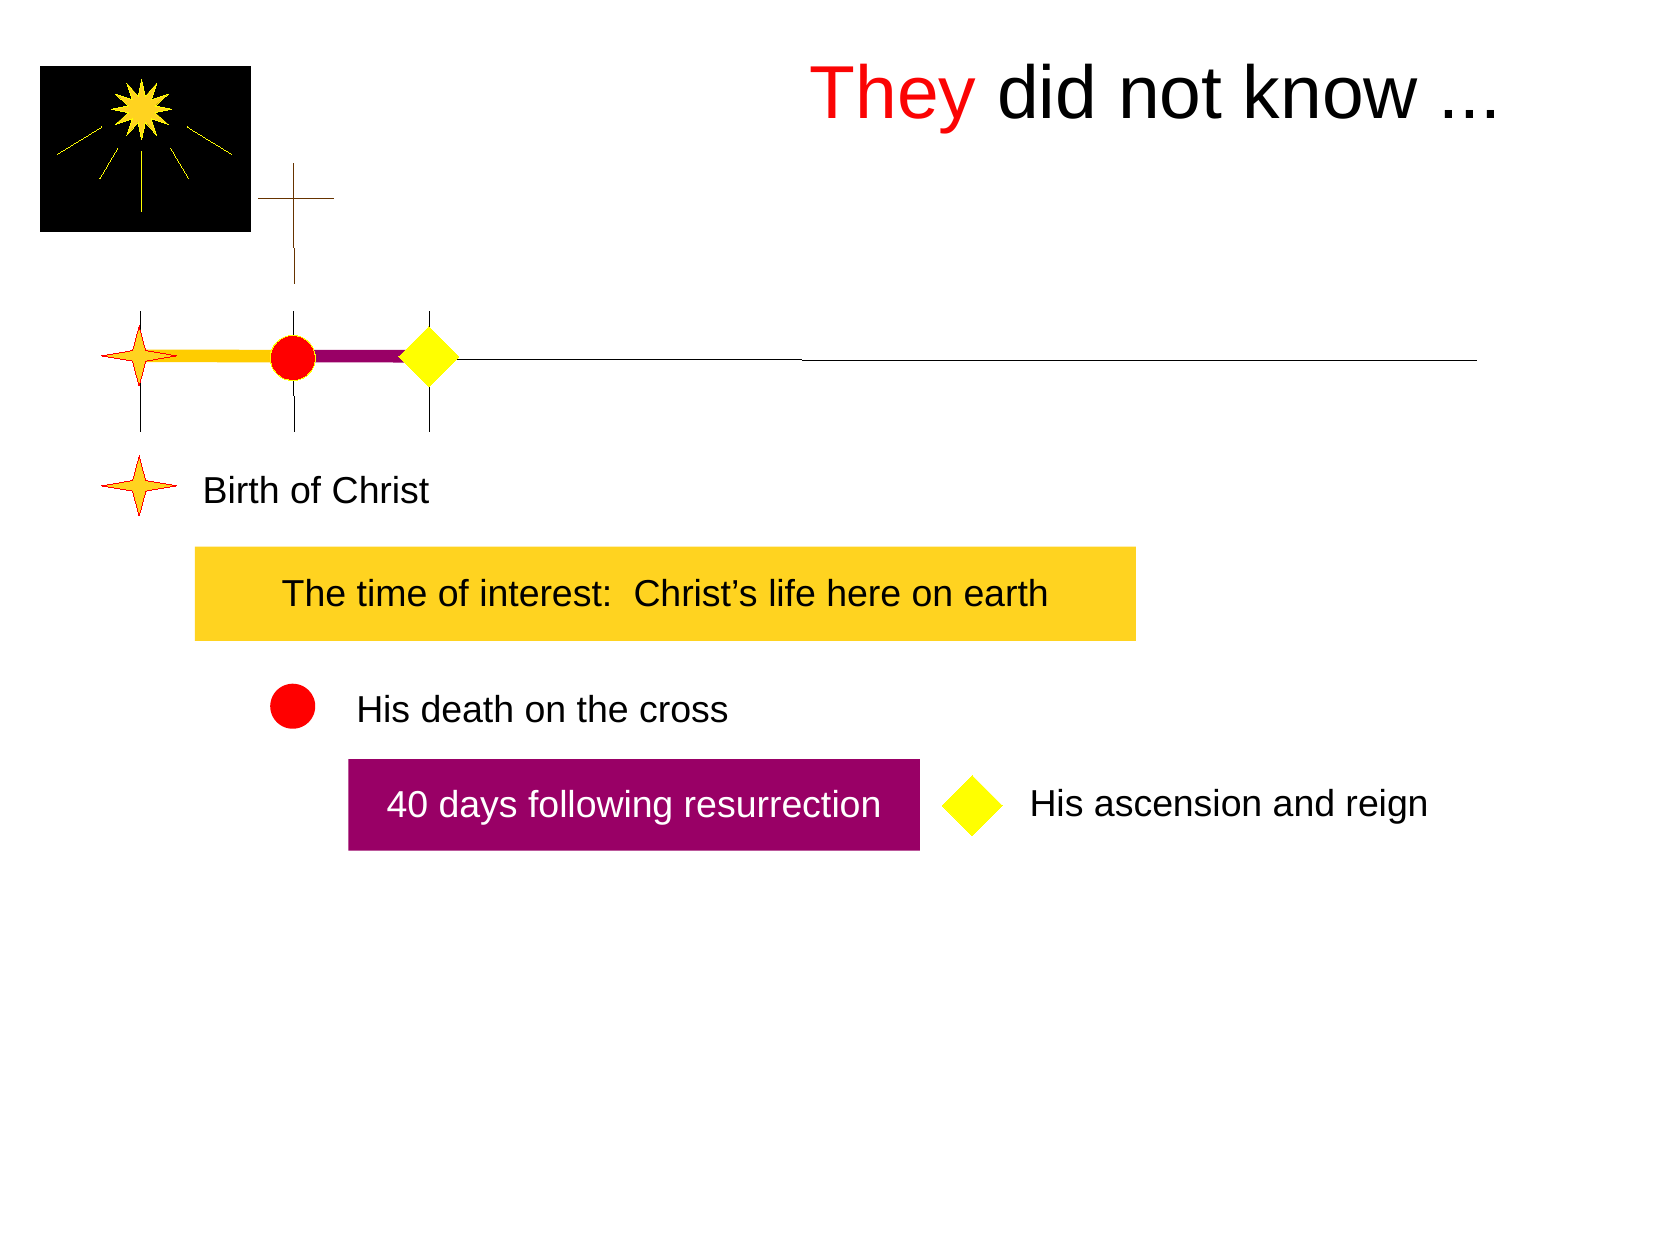

They did not know ...
Birth of Christ
The time of interest: Christ’s life here on earth
His death on the cross
40 days following resurrection
His ascension and reign